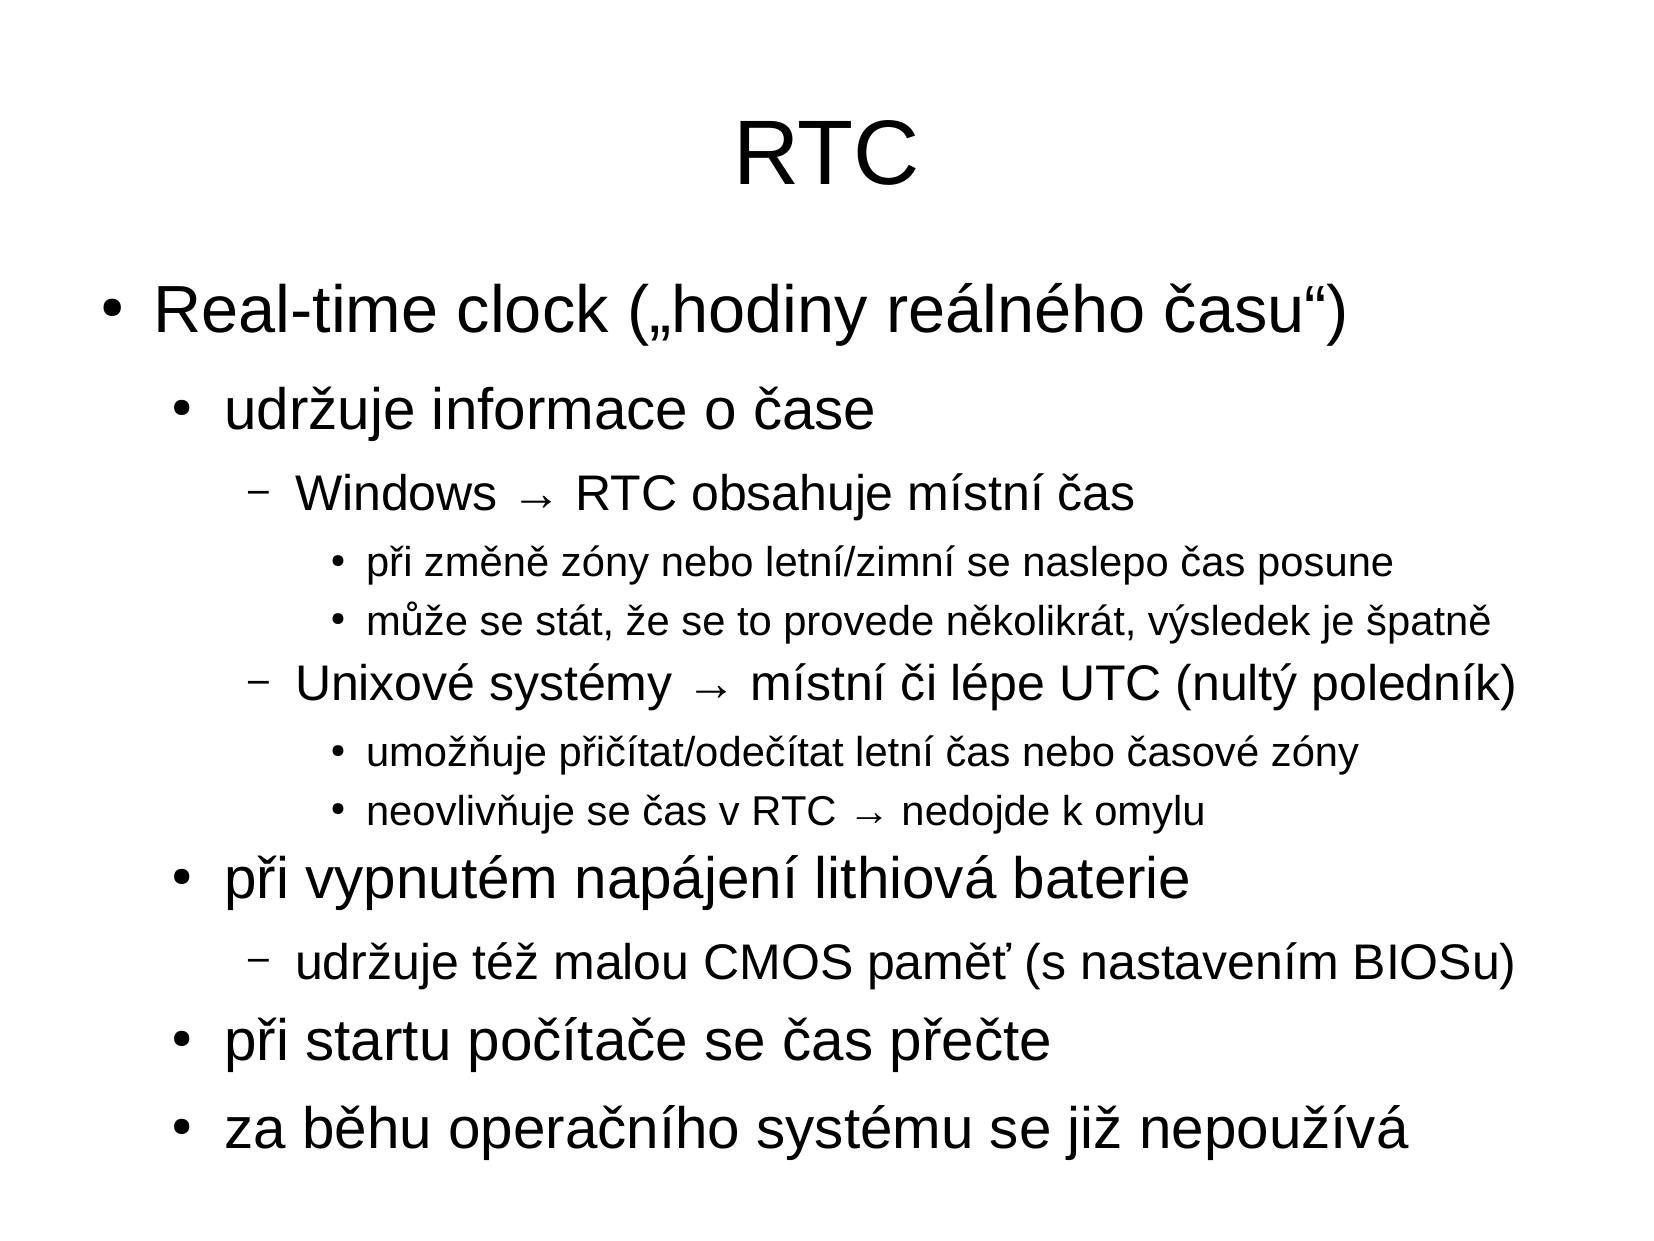

# RTC
Real-time clock („hodiny reálného času“)
udržuje informace o čase
Windows → RTC obsahuje místní čas
při změně zóny nebo letní/zimní se naslepo čas posune
může se stát, že se to provede několikrát, výsledek je špatně
Unixové systémy → místní či lépe UTC (nultý poledník)
umožňuje přičítat/odečítat letní čas nebo časové zóny
neovlivňuje se čas v RTC → nedojde k omylu
při vypnutém napájení lithiová baterie
udržuje též malou CMOS paměť (s nastavením BIOSu)
při startu počítače se čas přečte
za běhu operačního systému se již nepoužívá